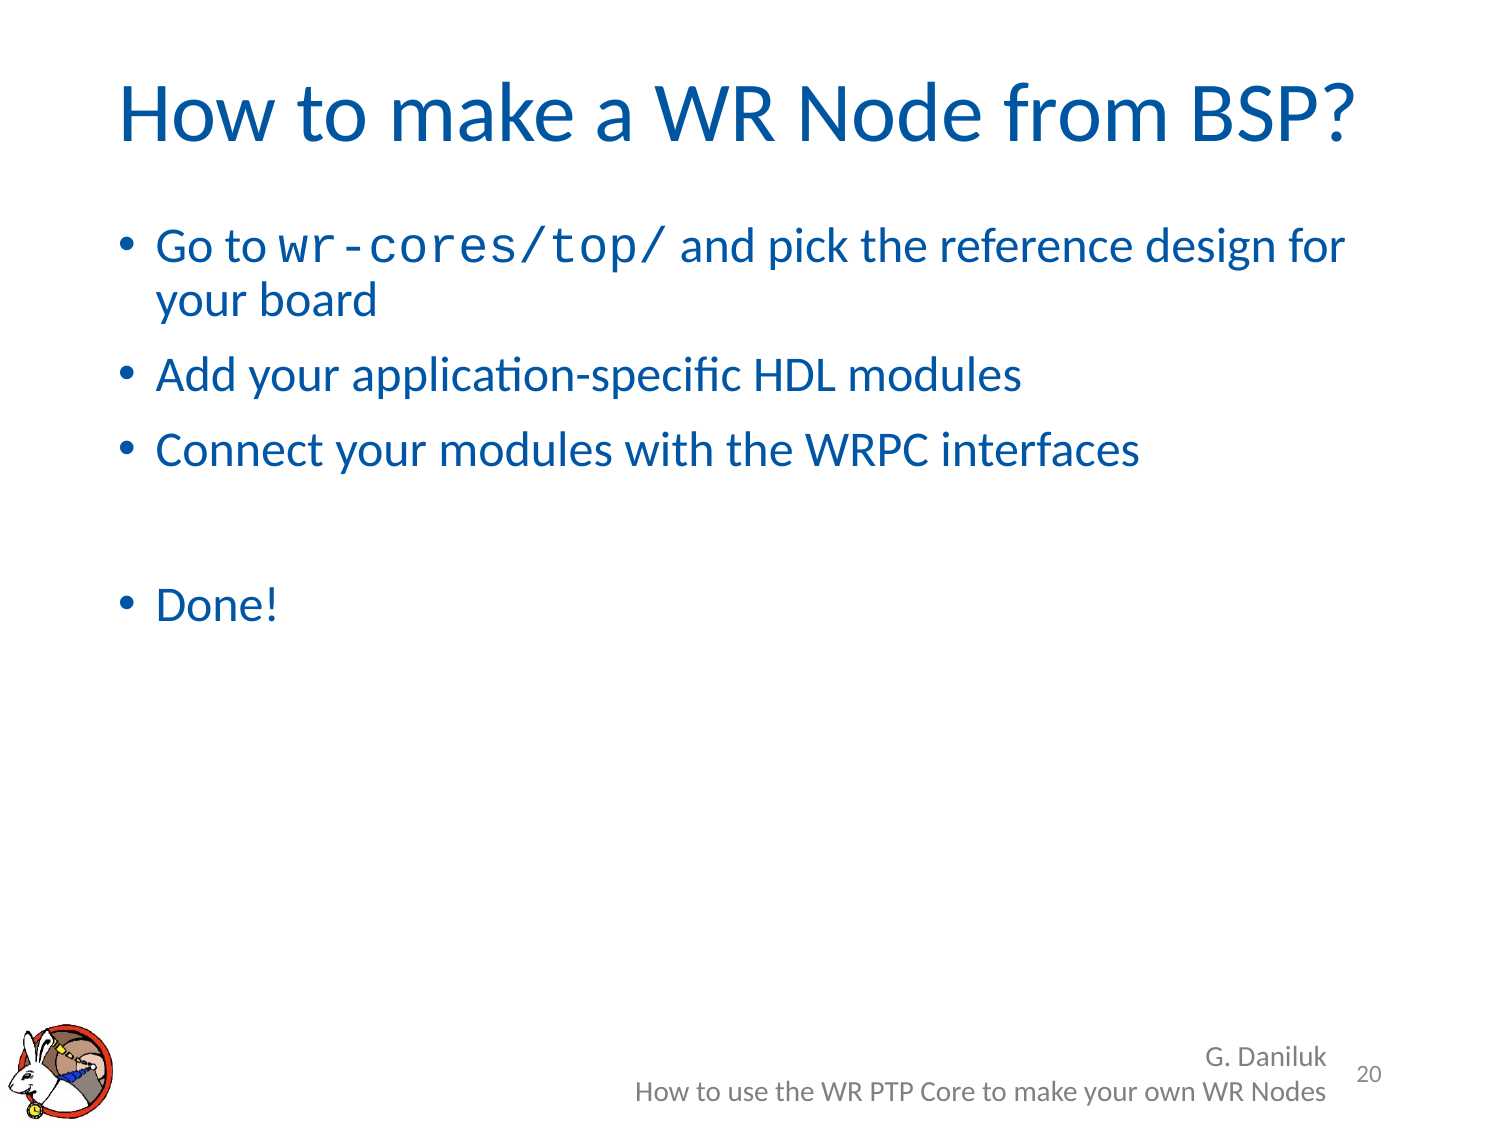

# How to make a WR Node from BSP?
Go to wr-cores/top/ and pick the reference design for your board
Add your application-specific HDL modules
Connect your modules with the WRPC interfaces
Done!
G. Daniluk
How to use the WR PTP Core to make your own WR Nodes